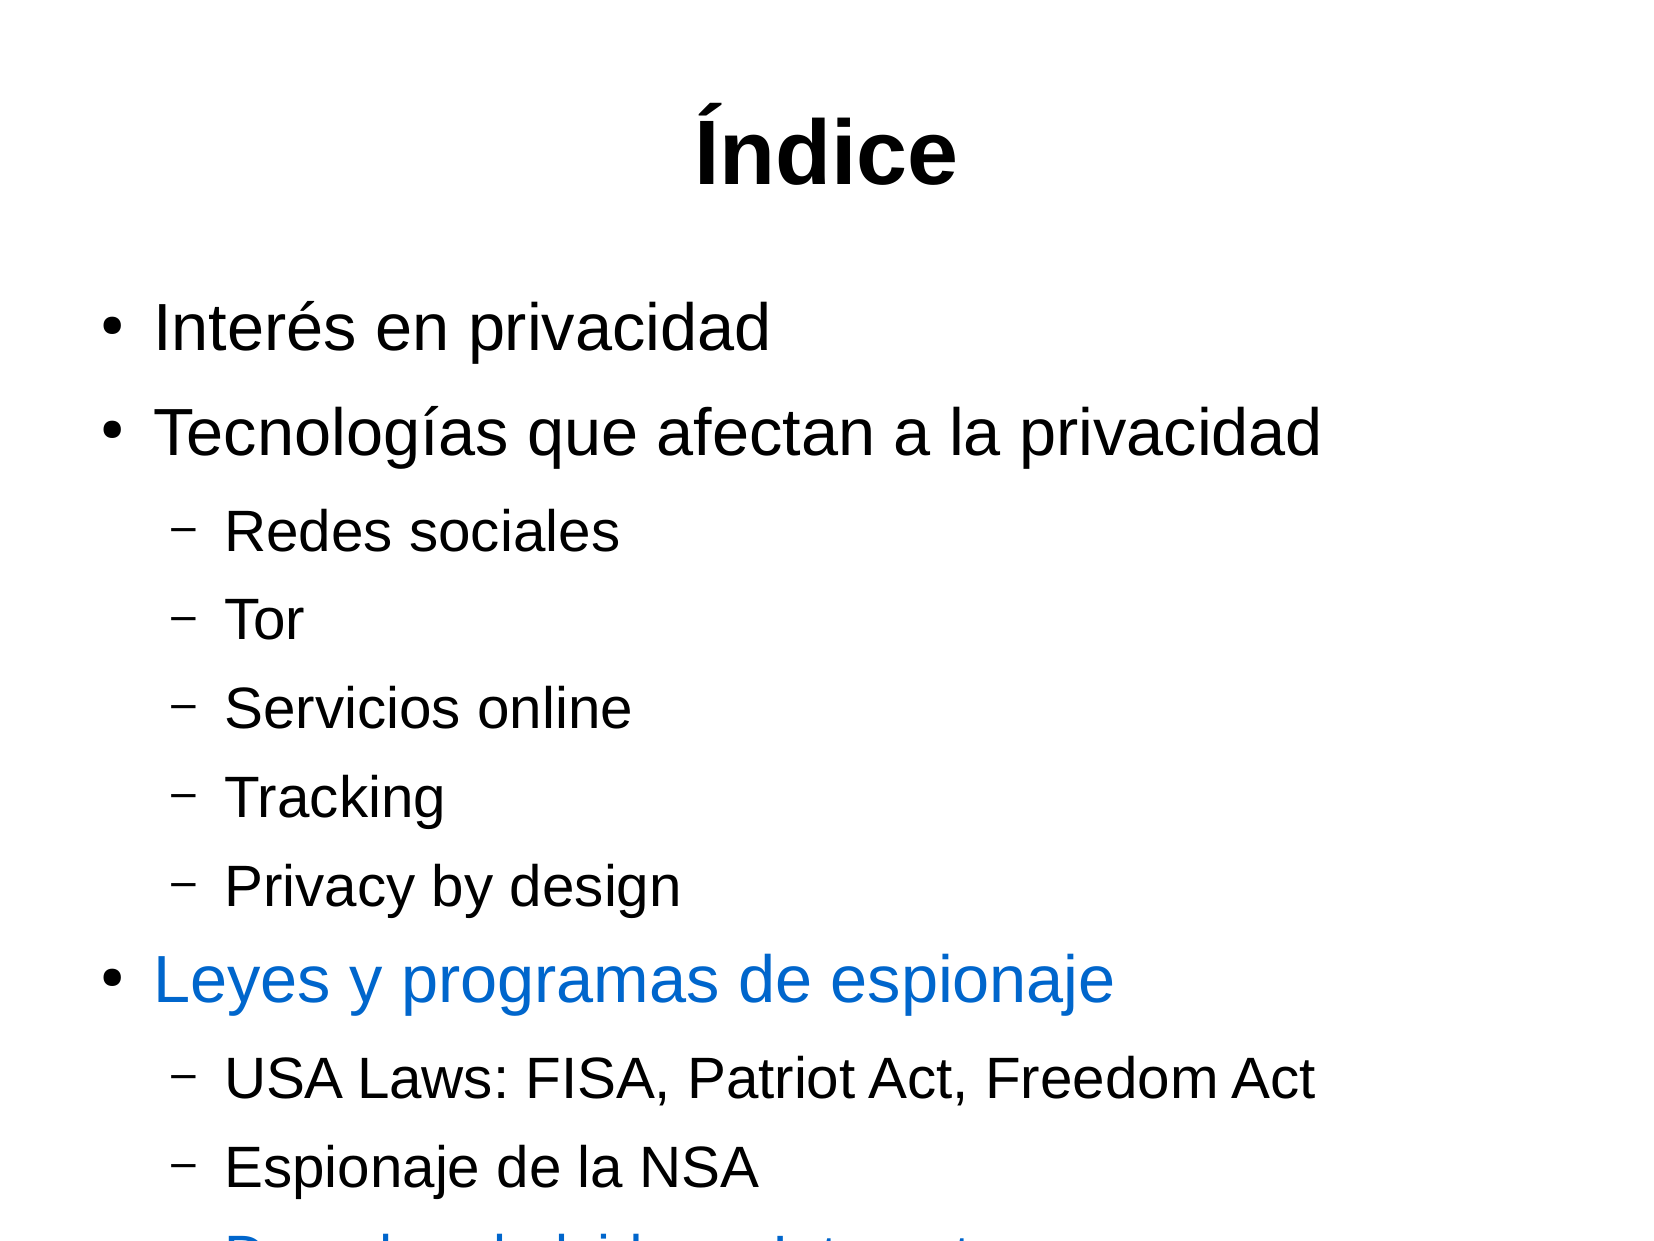

# Índice
Interés en privacidad
Tecnologías que afectan a la privacidad
Redes sociales
Tor
Servicios online
Tracking
Privacy by design
Leyes y programas de espionaje
USA Laws: FISA, Patriot Act, Freedom Act
Espionaje de la NSA
Derecho al olvido en Internet
Cibercrimen y privacidad